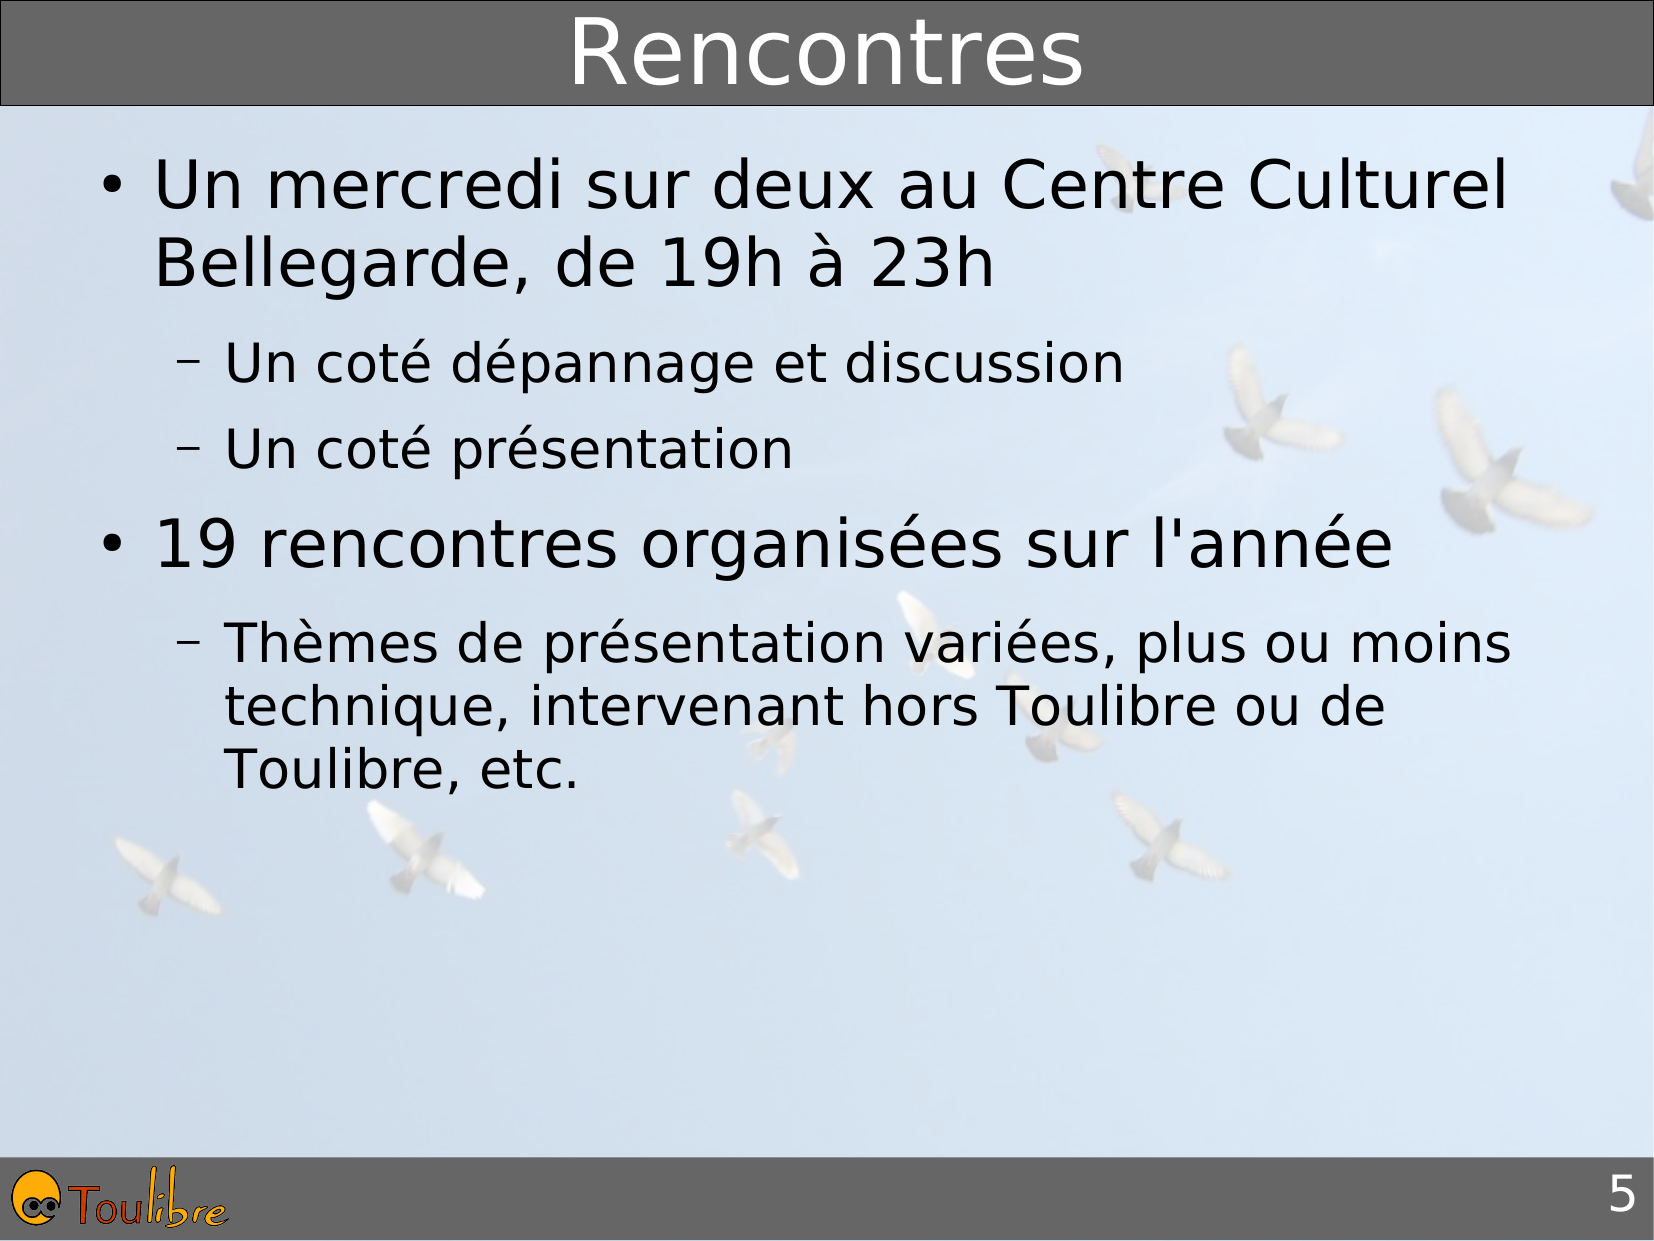

# Rencontres
Un mercredi sur deux au Centre Culturel Bellegarde, de 19h à 23h
Un coté dépannage et discussion
Un coté présentation
19 rencontres organisées sur l'année
Thèmes de présentation variées, plus ou moins technique, intervenant hors Toulibre ou de Toulibre, etc.